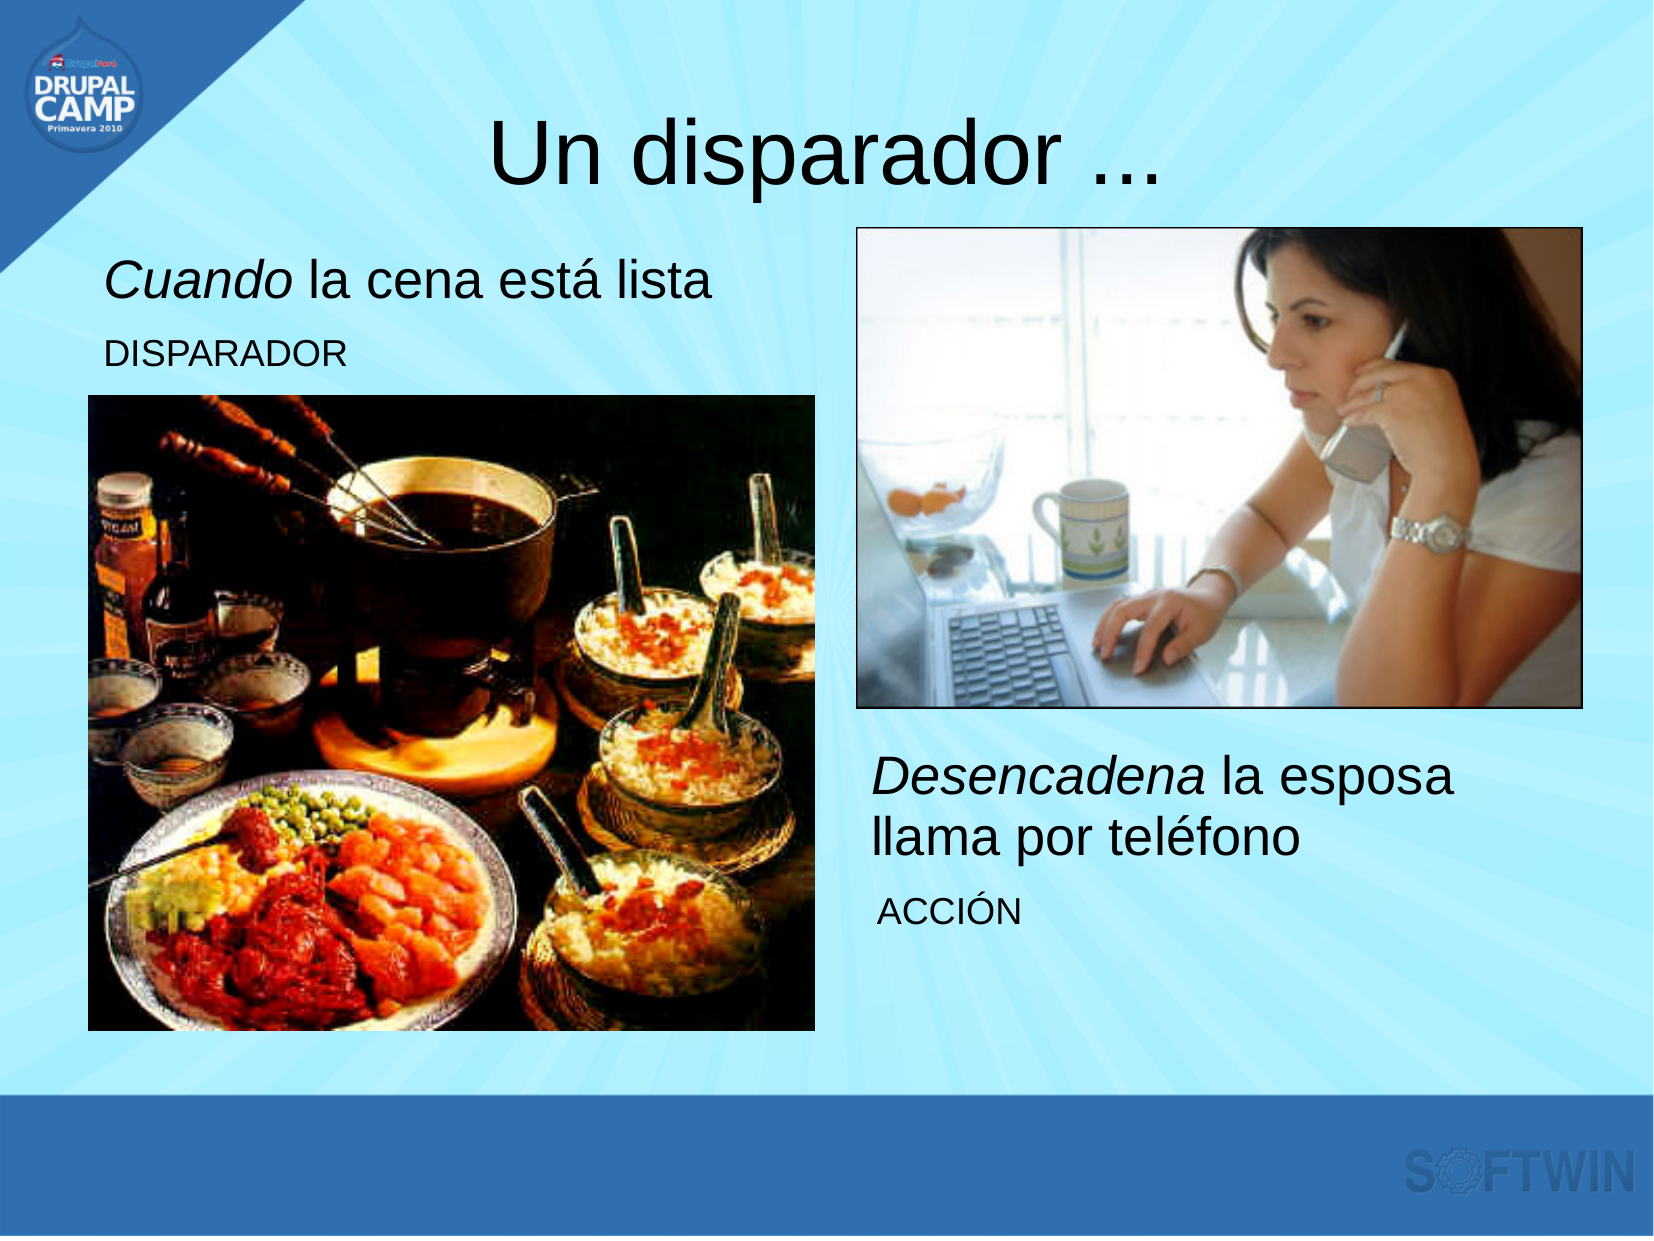

# Un disparador ...
Cuando la cena está lista
DISPARADOR
Desencadena la esposa llama por teléfono
ACCIÓN